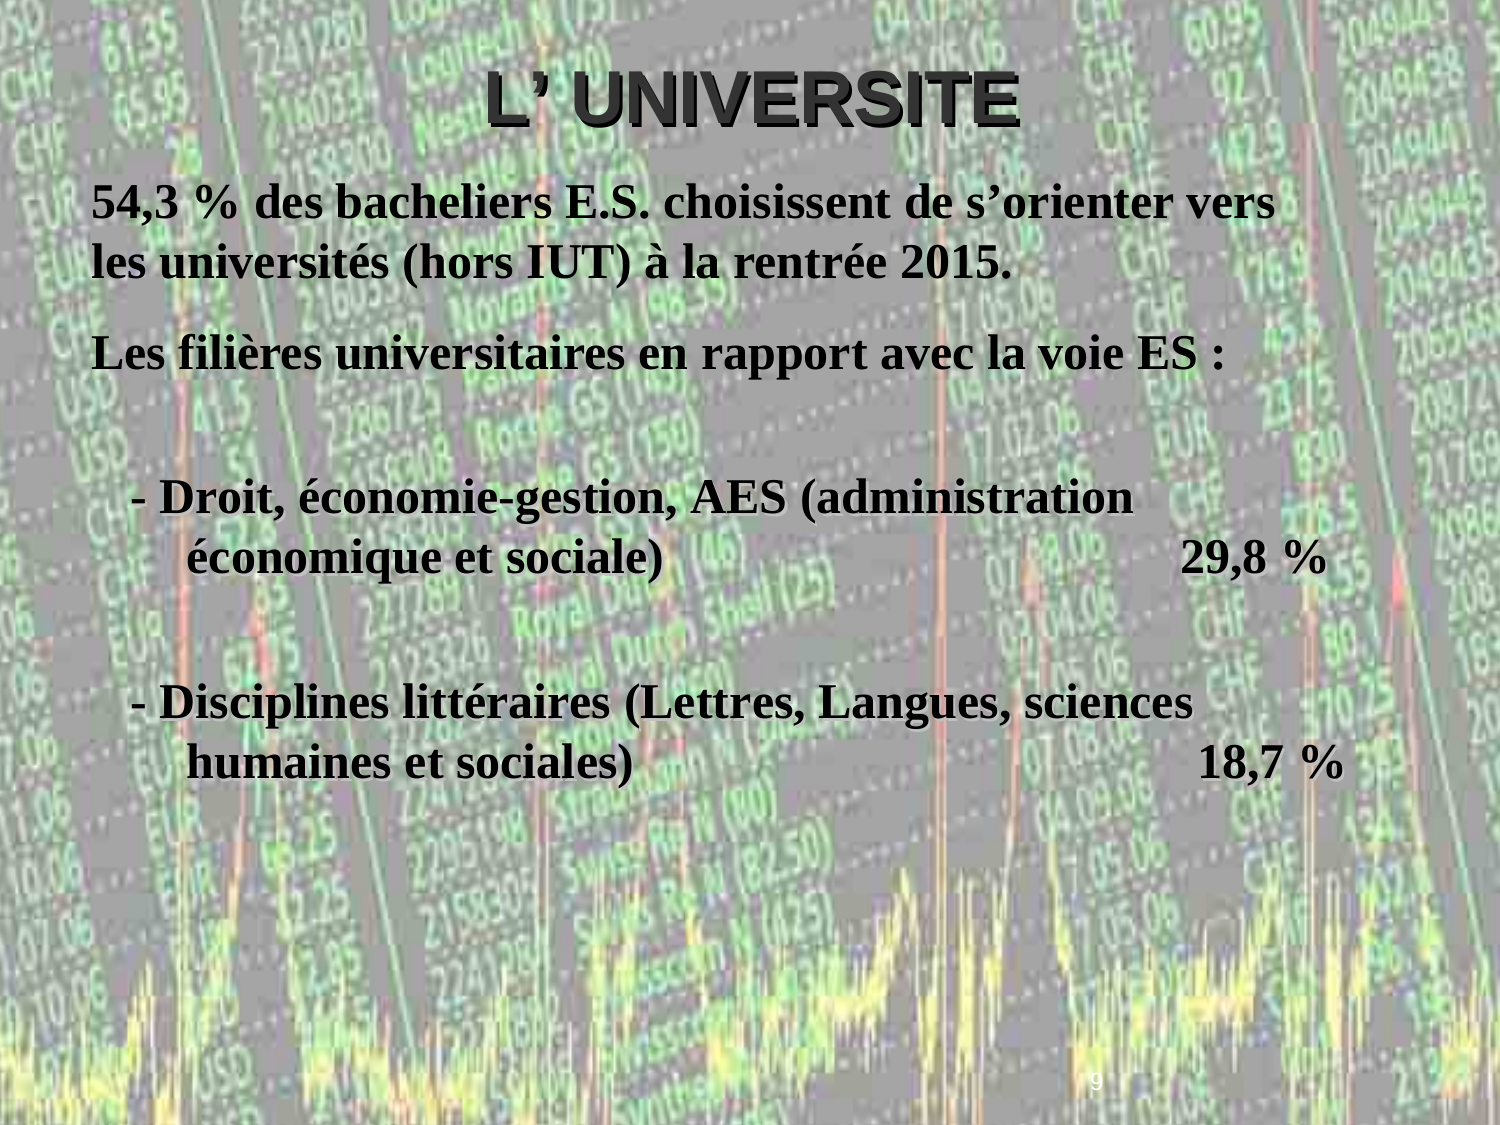

# L’ UNIVERSITE
54,3 % des bacheliers E.S. choisissent de s’orienter vers les universités (hors IUT) à la rentrée 2015.
Les filières universitaires en rapport avec la voie ES :
- Droit, économie-gestion, AES (administration économique et sociale) 	 		29,8 %
- Disciplines littéraires (Lettres, Langues, sciences humaines et sociales) 18,7 %